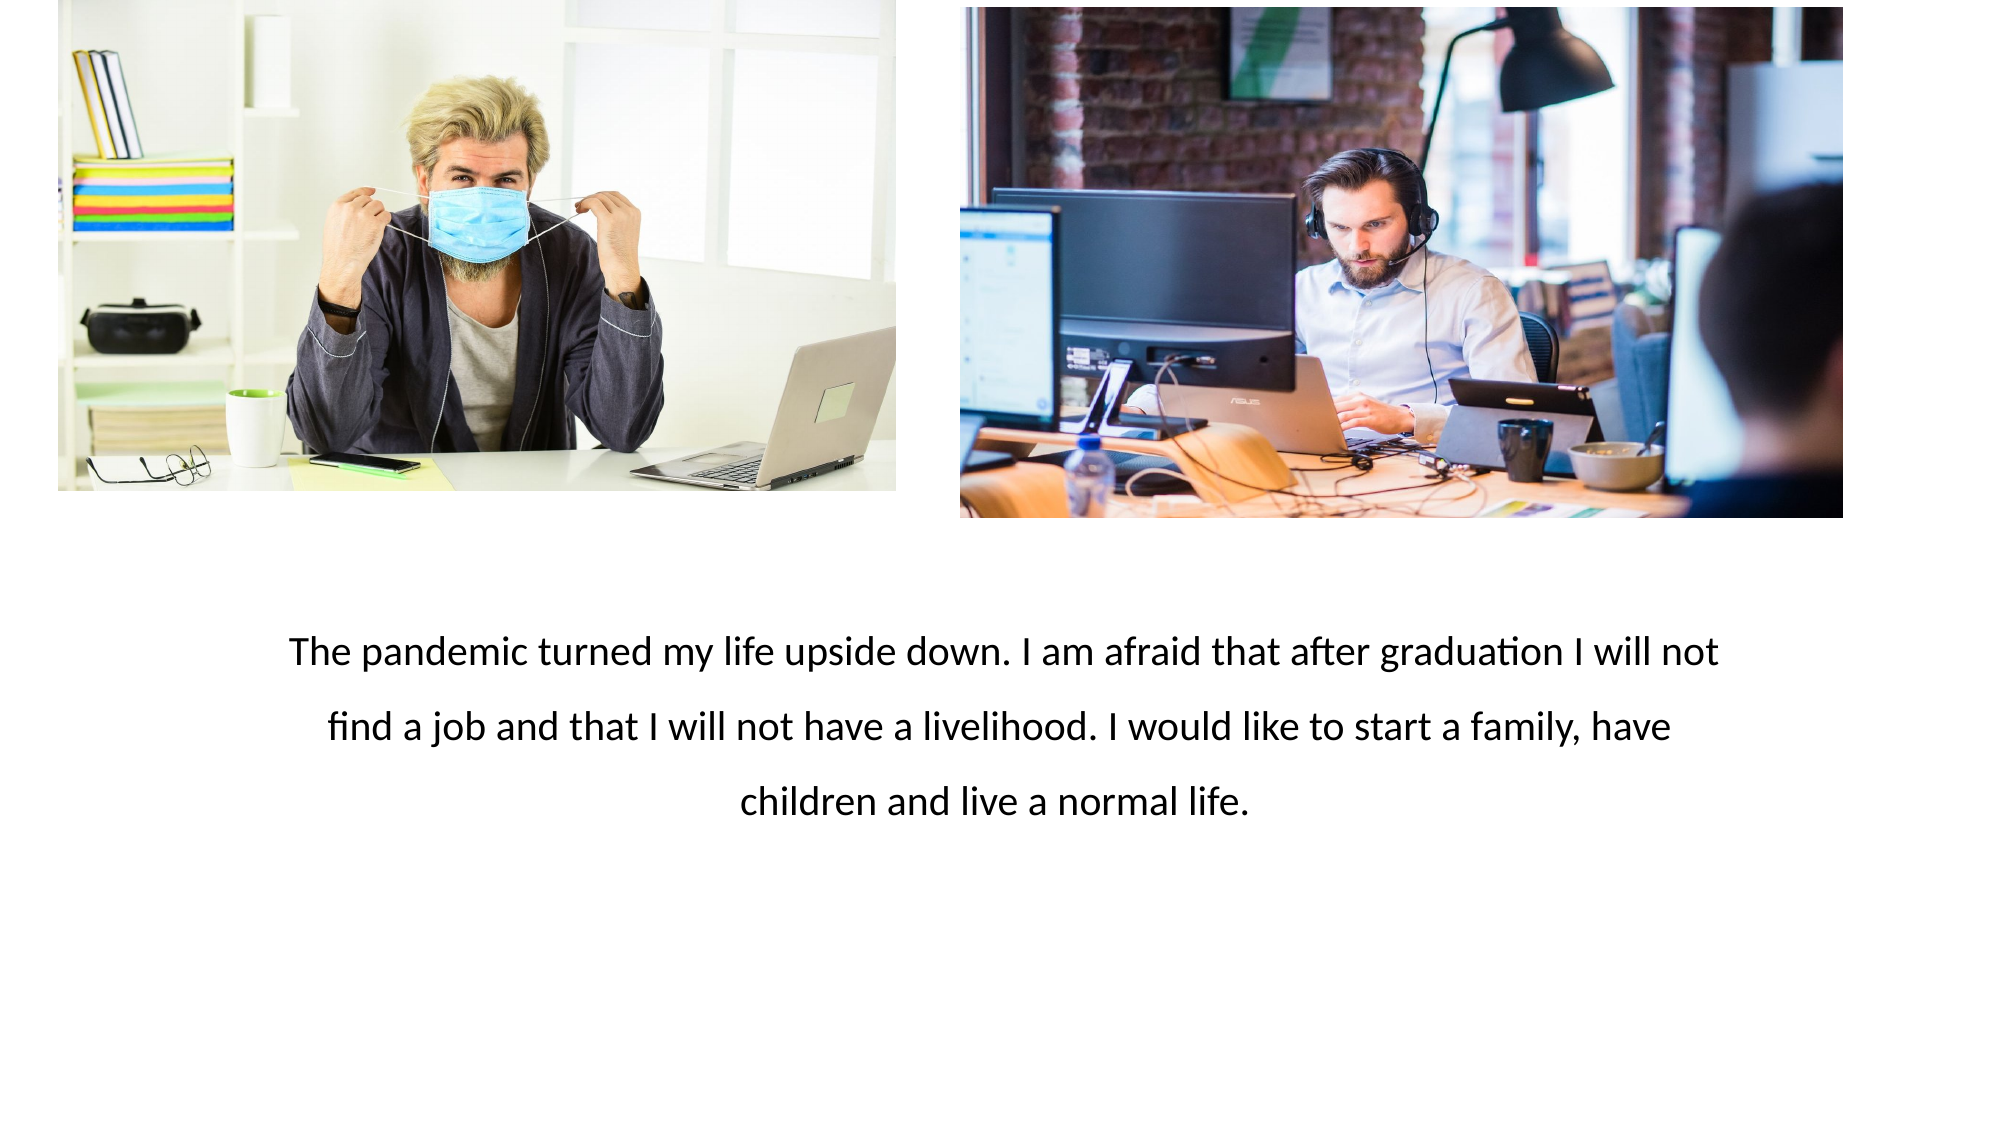

#
 The pandemic turned my life upside down. I am afraid that after graduation I will not find a job and that I will not have a livelihood. I would like to start a family, have children and live a normal life.